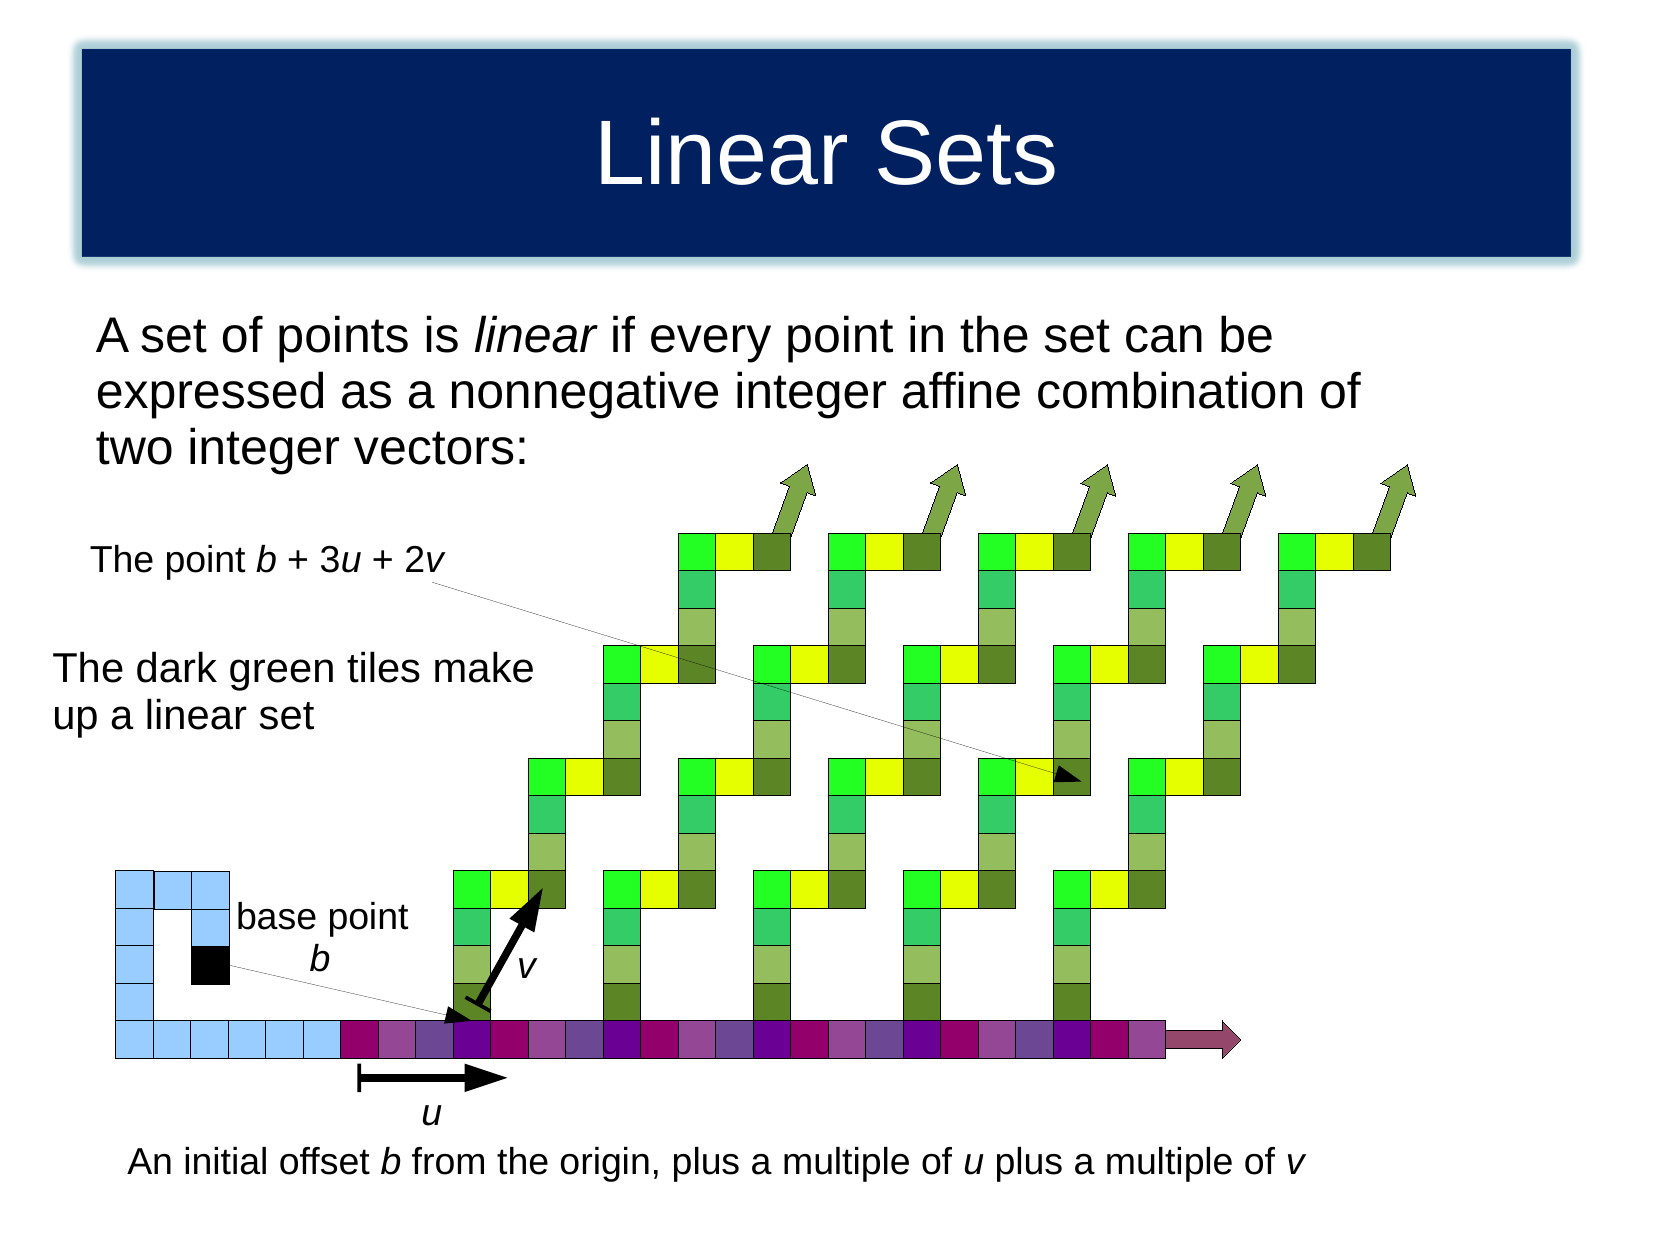

Linear Sets
A set of points is linear if every point in the set can be
expressed as a nonnegative integer affine combination of
two integer vectors:
The point b + 3u + 2v
The dark green tiles make
up a linear set
base point
 b
v
u
An initial offset b from the origin, plus a multiple of u plus a multiple of v